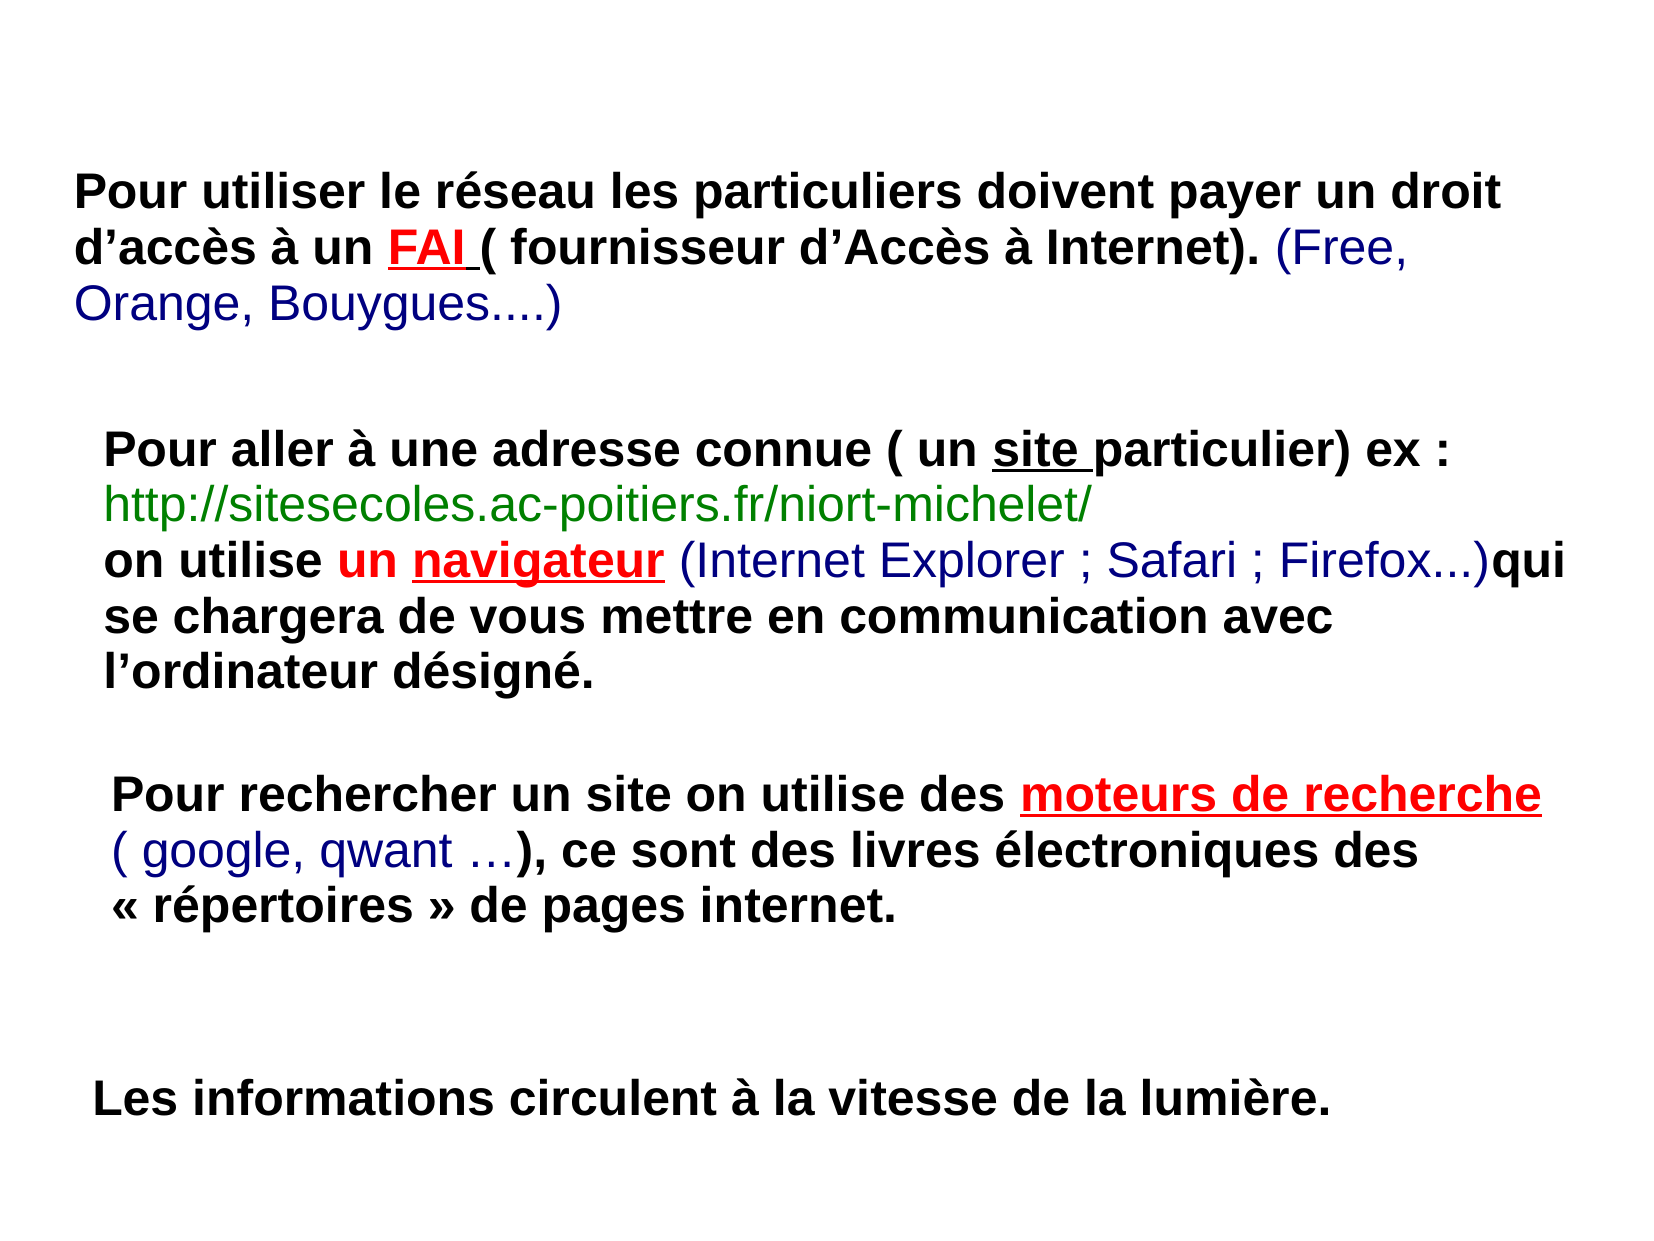

Pour utiliser le réseau les particuliers doivent payer un droit d’accès à un FAI ( fournisseur d’Accès à Internet). (Free, Orange, Bouygues....)
Pour aller à une adresse connue ( un site particulier) ex : http://sitesecoles.ac-poitiers.fr/niort-michelet/
on utilise un navigateur (Internet Explorer ; Safari ; Firefox...)qui se chargera de vous mettre en communication avec l’ordinateur désigné.
Pour rechercher un site on utilise des moteurs de recherche ( google, qwant …), ce sont des livres électroniques des « répertoires » de pages internet.
Les informations circulent à la vitesse de la lumière.